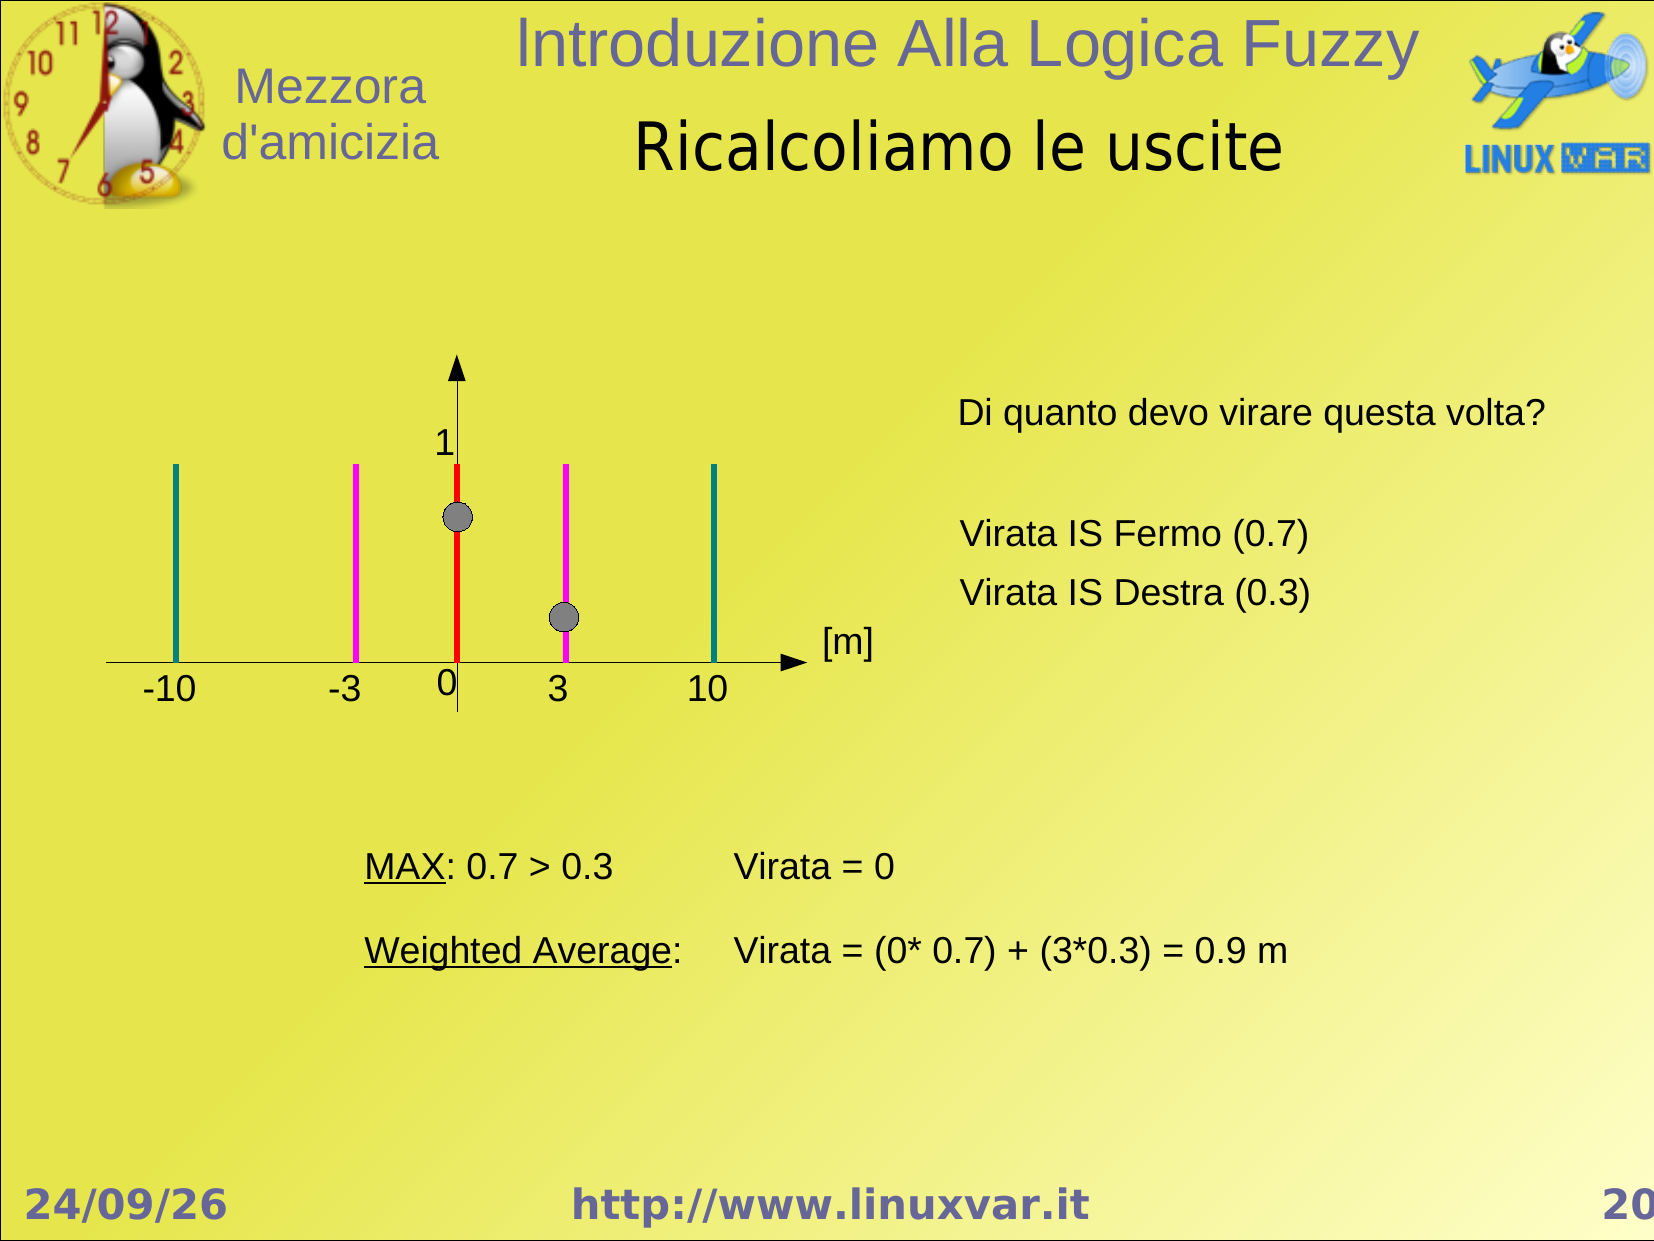

# Ricalcoliamo le uscite
1
[m]
0
-10
-3
3
10
Di quanto devo virare questa volta?
Virata IS Fermo (0.7)
Virata IS Destra (0.3)
MAX: 0.7 > 0.3		Virata = 0
Weighted Average: 	Virata = (0* 0.7) + (3*0.3) = 0.9 m
20